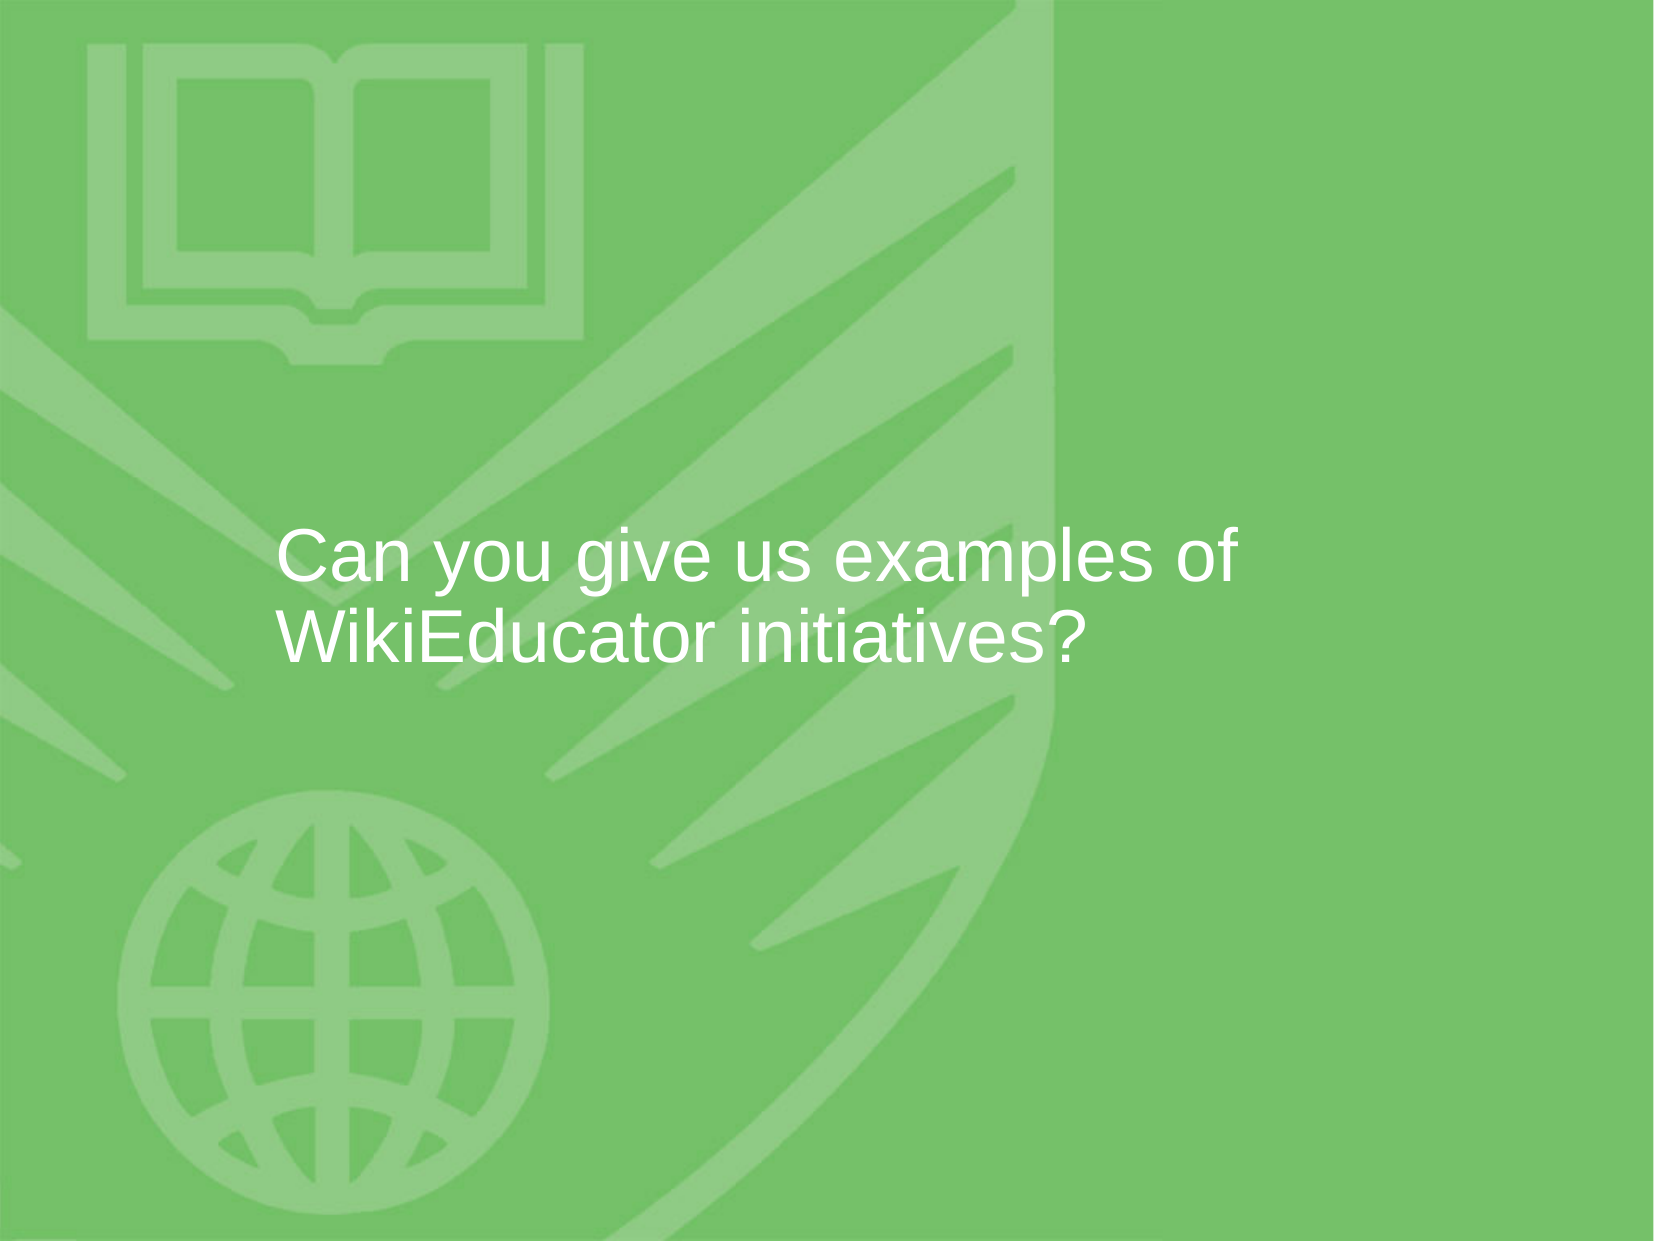

Can you give us examples of WikiEducator initiatives?